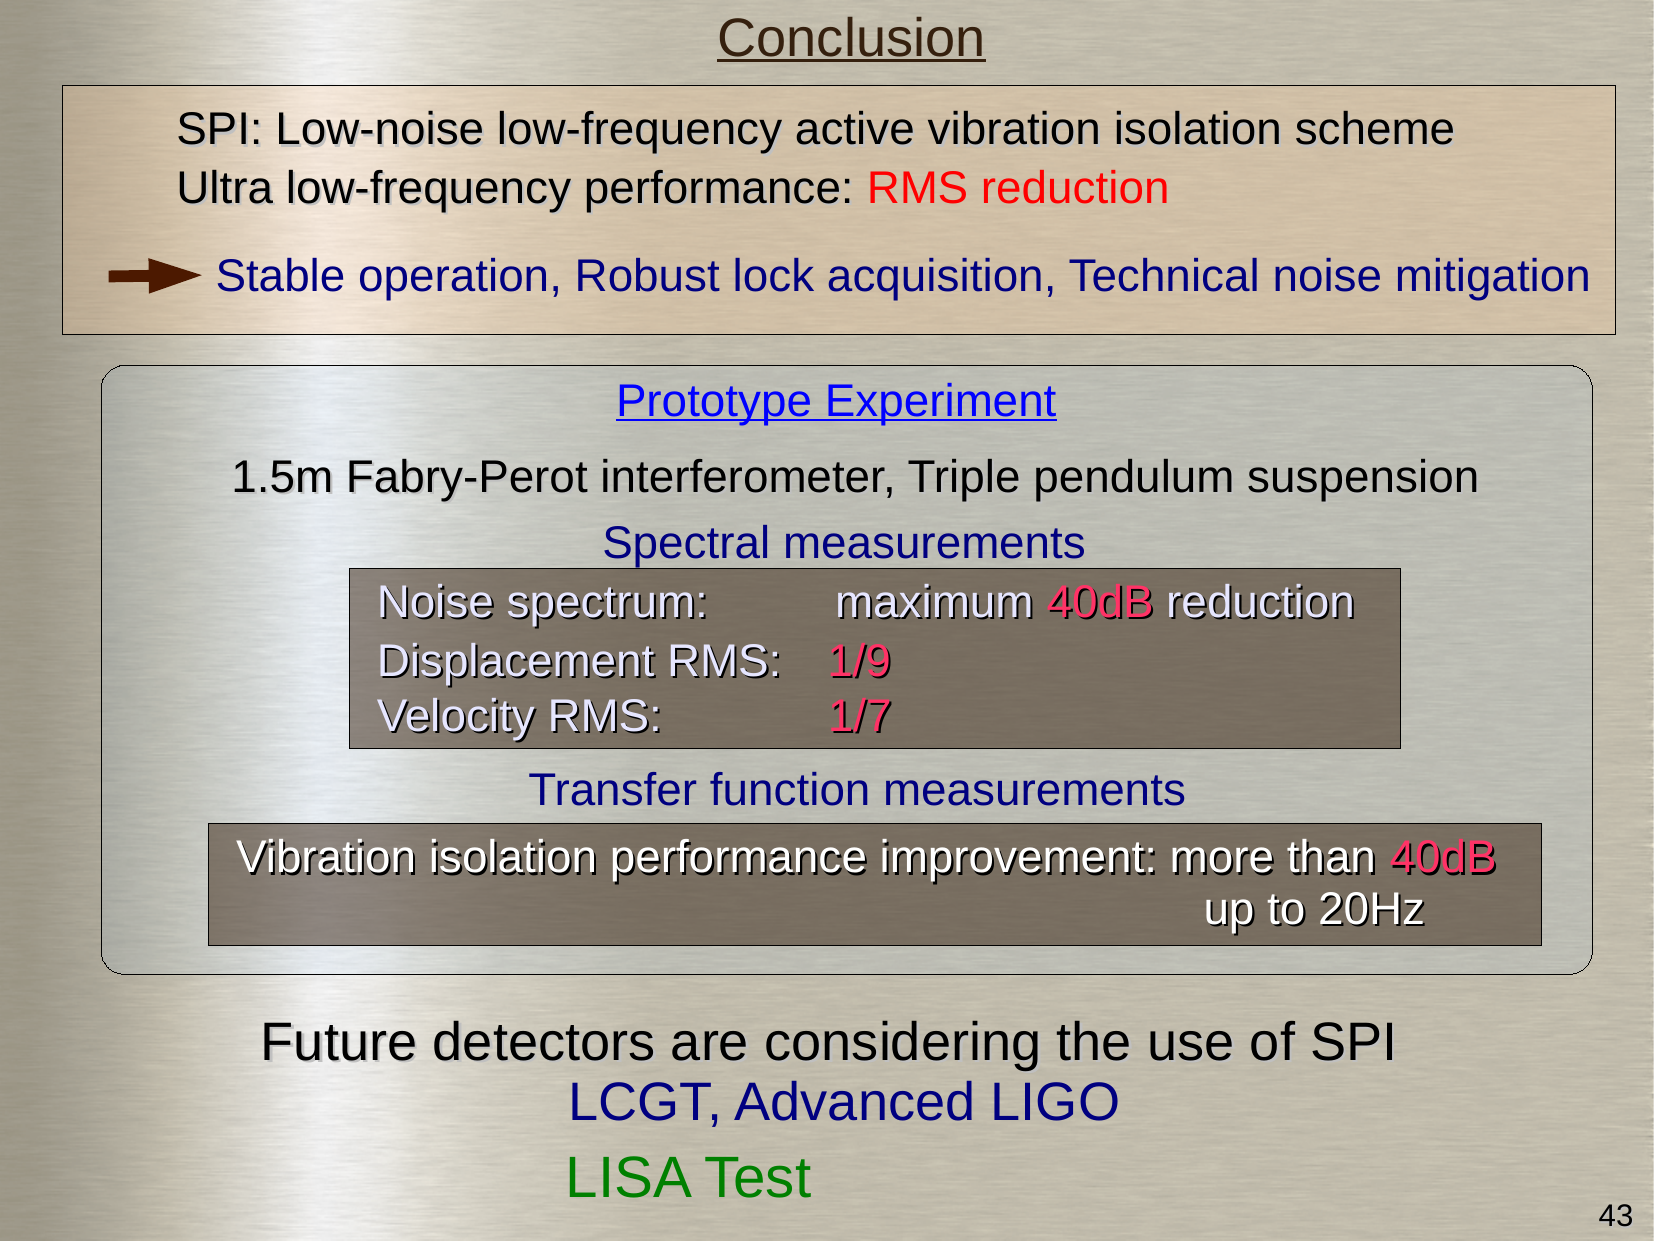

Conclusion
SPI: Low-noise low-frequency active vibration isolation scheme
Ultra low-frequency performance: RMS reduction
Stable operation, Robust lock acquisition, Technical noise mitigation
Prototype Experiment
1.5m Fabry-Perot interferometer, Triple pendulum suspension
Spectral measurements
 Noise spectrum: maximum 40dB reduction
 Displacement RMS:　1/9
 Velocity RMS: 1/7
Transfer function measurements
 Vibration isolation performance improvement: more than 40dB
 up to 20Hz
Future detectors are considering the use of SPI
LCGT, Advanced LIGO
LISA Test